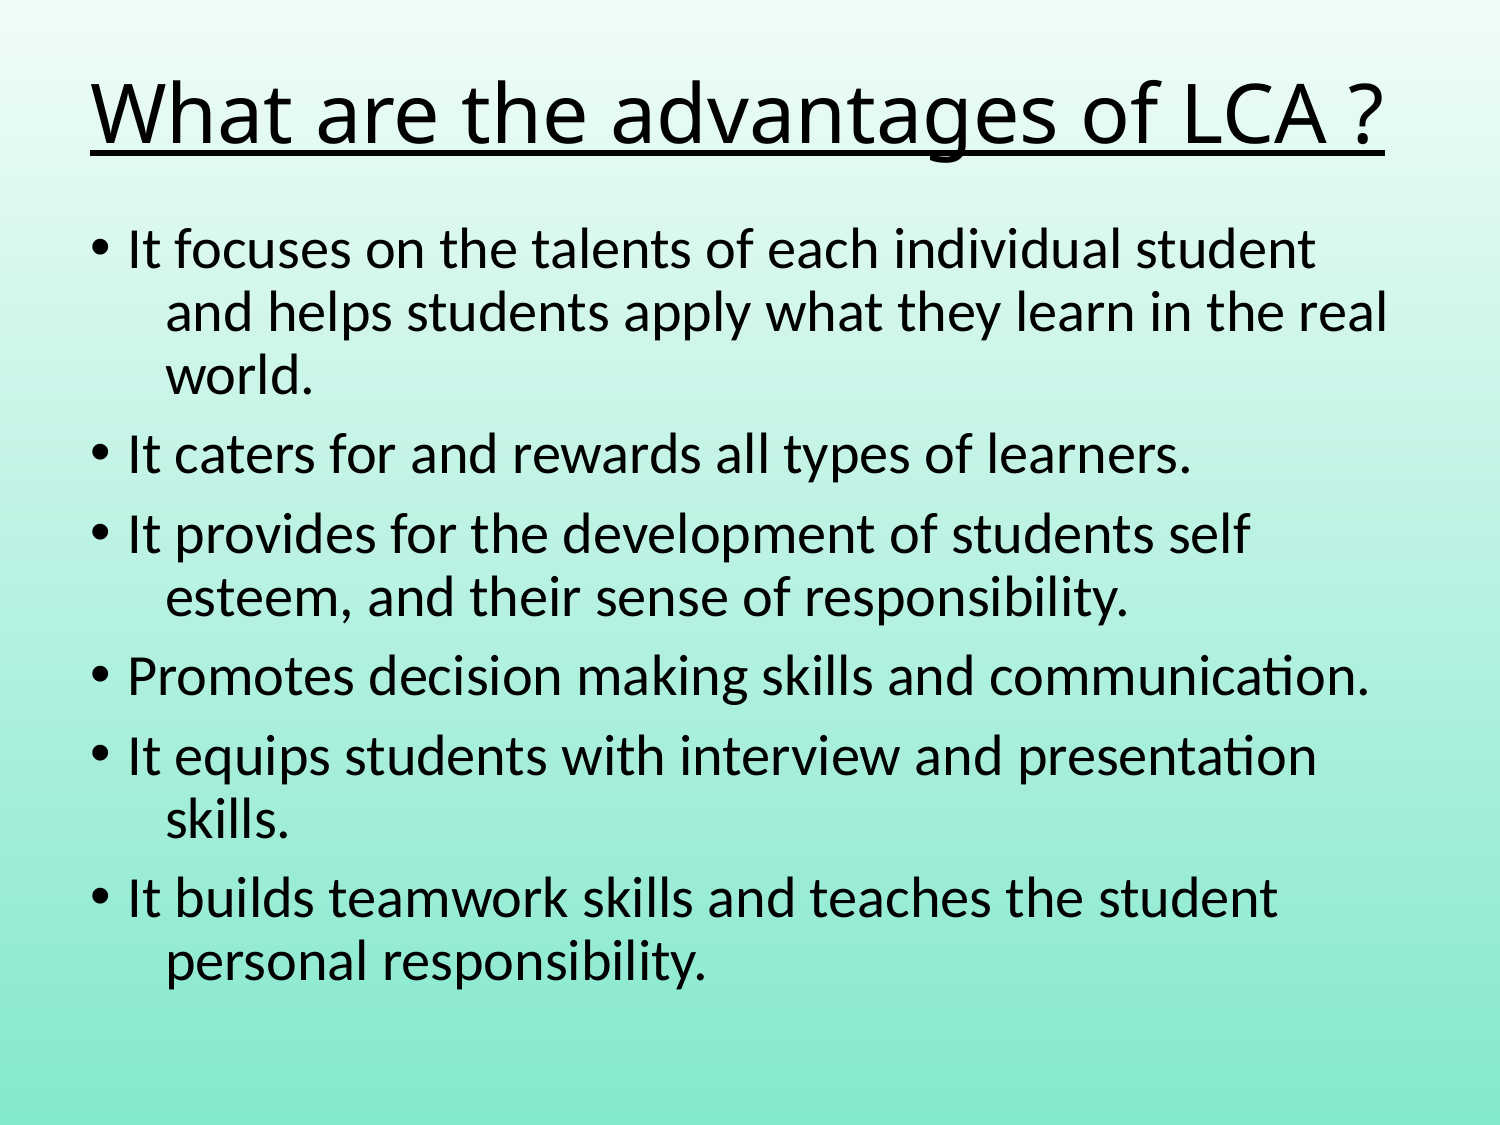

# What are the advantages of LCA ?
It focuses on the talents of each individual student and helps students apply what they learn in the real world.
It caters for and rewards all types of learners.
It provides for the development of students self esteem, and their sense of responsibility.
Promotes decision making skills and communication.
It equips students with interview and presentation skills.
It builds teamwork skills and teaches the student personal responsibility.